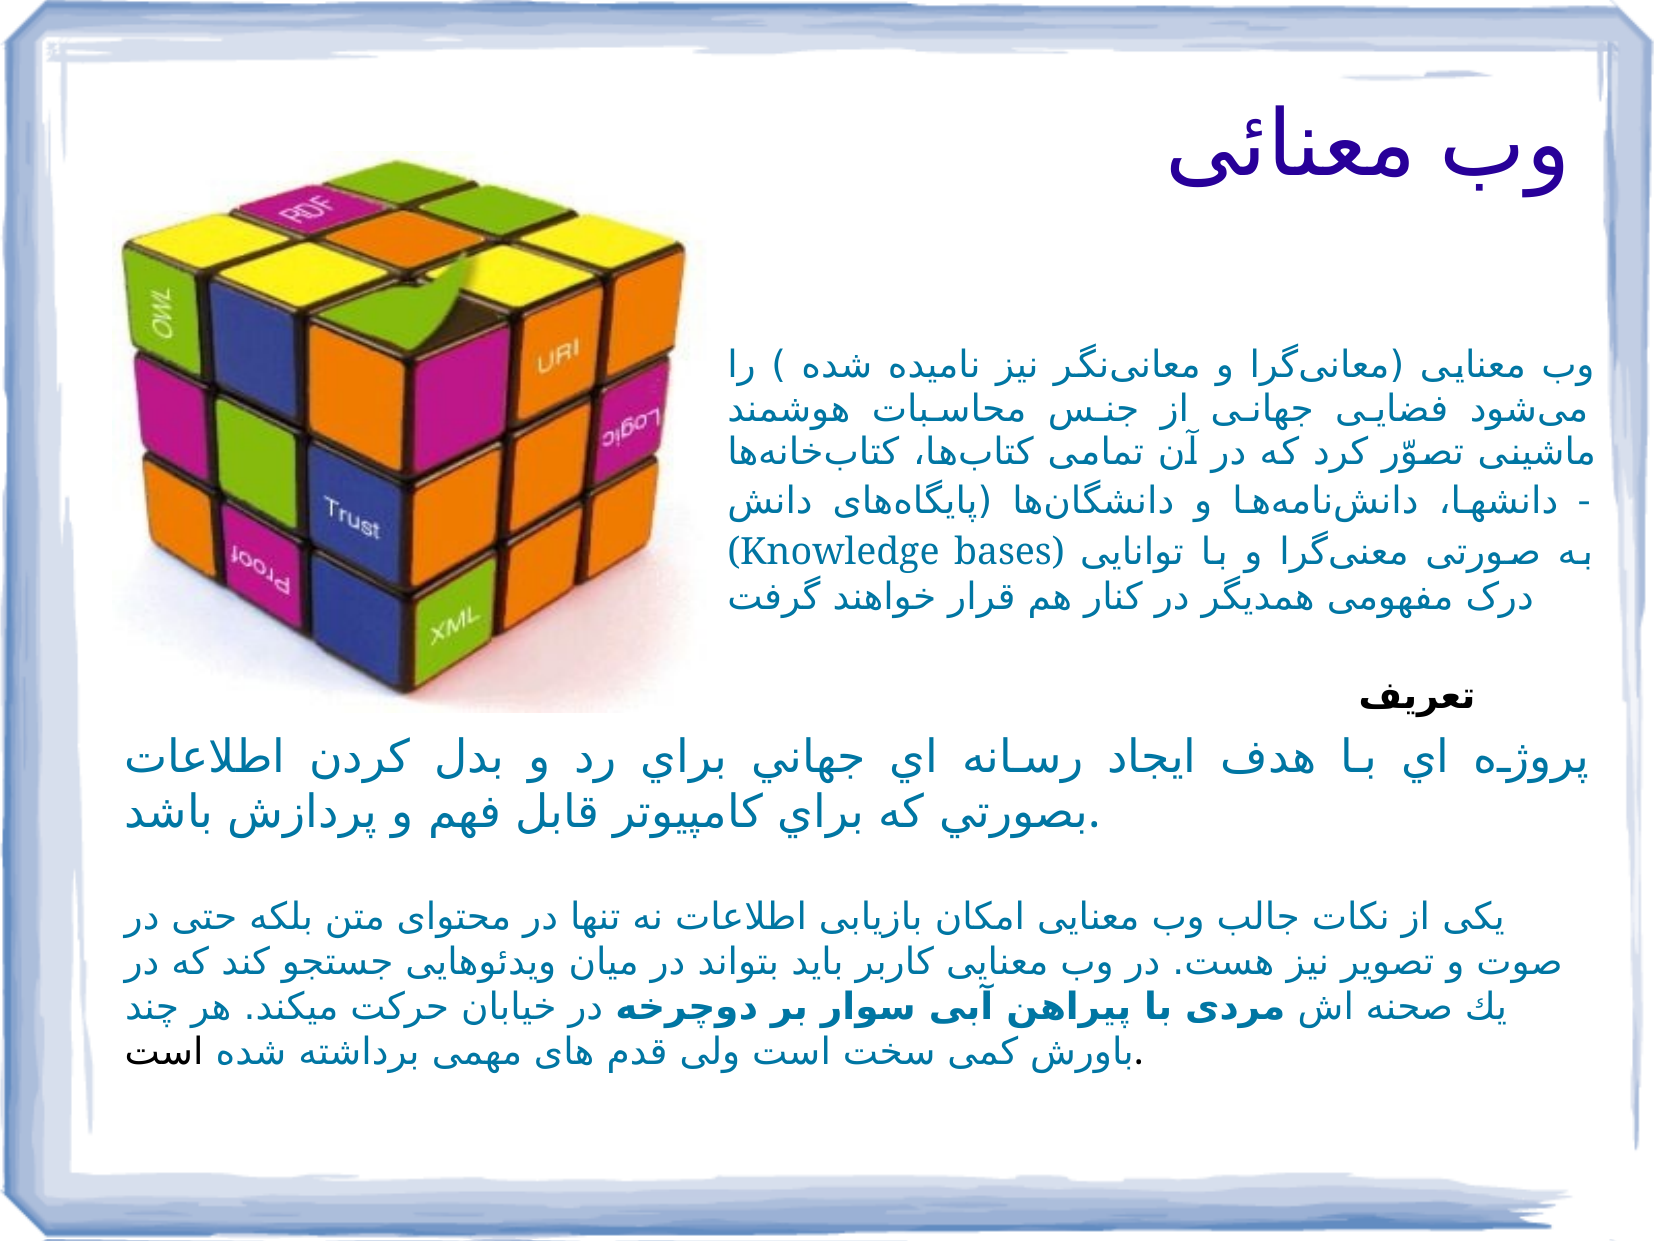

# وب معنائی
وب معنایی (معانی‌گرا و معانی‌نگر نیز نامیده شده ) را می‌‌شود فضایی جهانی از جنس محاسبات هوشمند ماشینی تصوّر کرد که در آن تمامی کتاب‌ها، کتاب‌خانه‌ها دانشها، دانش‌نامه‌ها و دانشگان‌ها (پایگاه‌های دانش‌ - (Knowledge bases) به صورتی معنی‌گرا و با توانایی درک مفهومی همدیگر در کنار هم قرار خواهند گرفت
تعریف
پروژه اي با هدف ايجاد رسانه اي جهاني براي رد و بدل کردن اطلاعات بصورتي که براي کامپيوتر قابل فهم و پردازش باشد.
يكی از نكات جالب وب معنايی امكان بازيابی اطلاعات نه تنها در محتوای متن بلكه حتی در صوت و تصوير نيز هست. در وب معنايی كاربر بايد بتواند در ميان ويدئوهايی جستجو كند كه در يك صحنه اش مردی با پيراهن آبی سوار بر دوچرخه در خيابان حركت ميكند. هر چند باورش كمی سخت است ولی قدم های مهمی برداشته شده است.